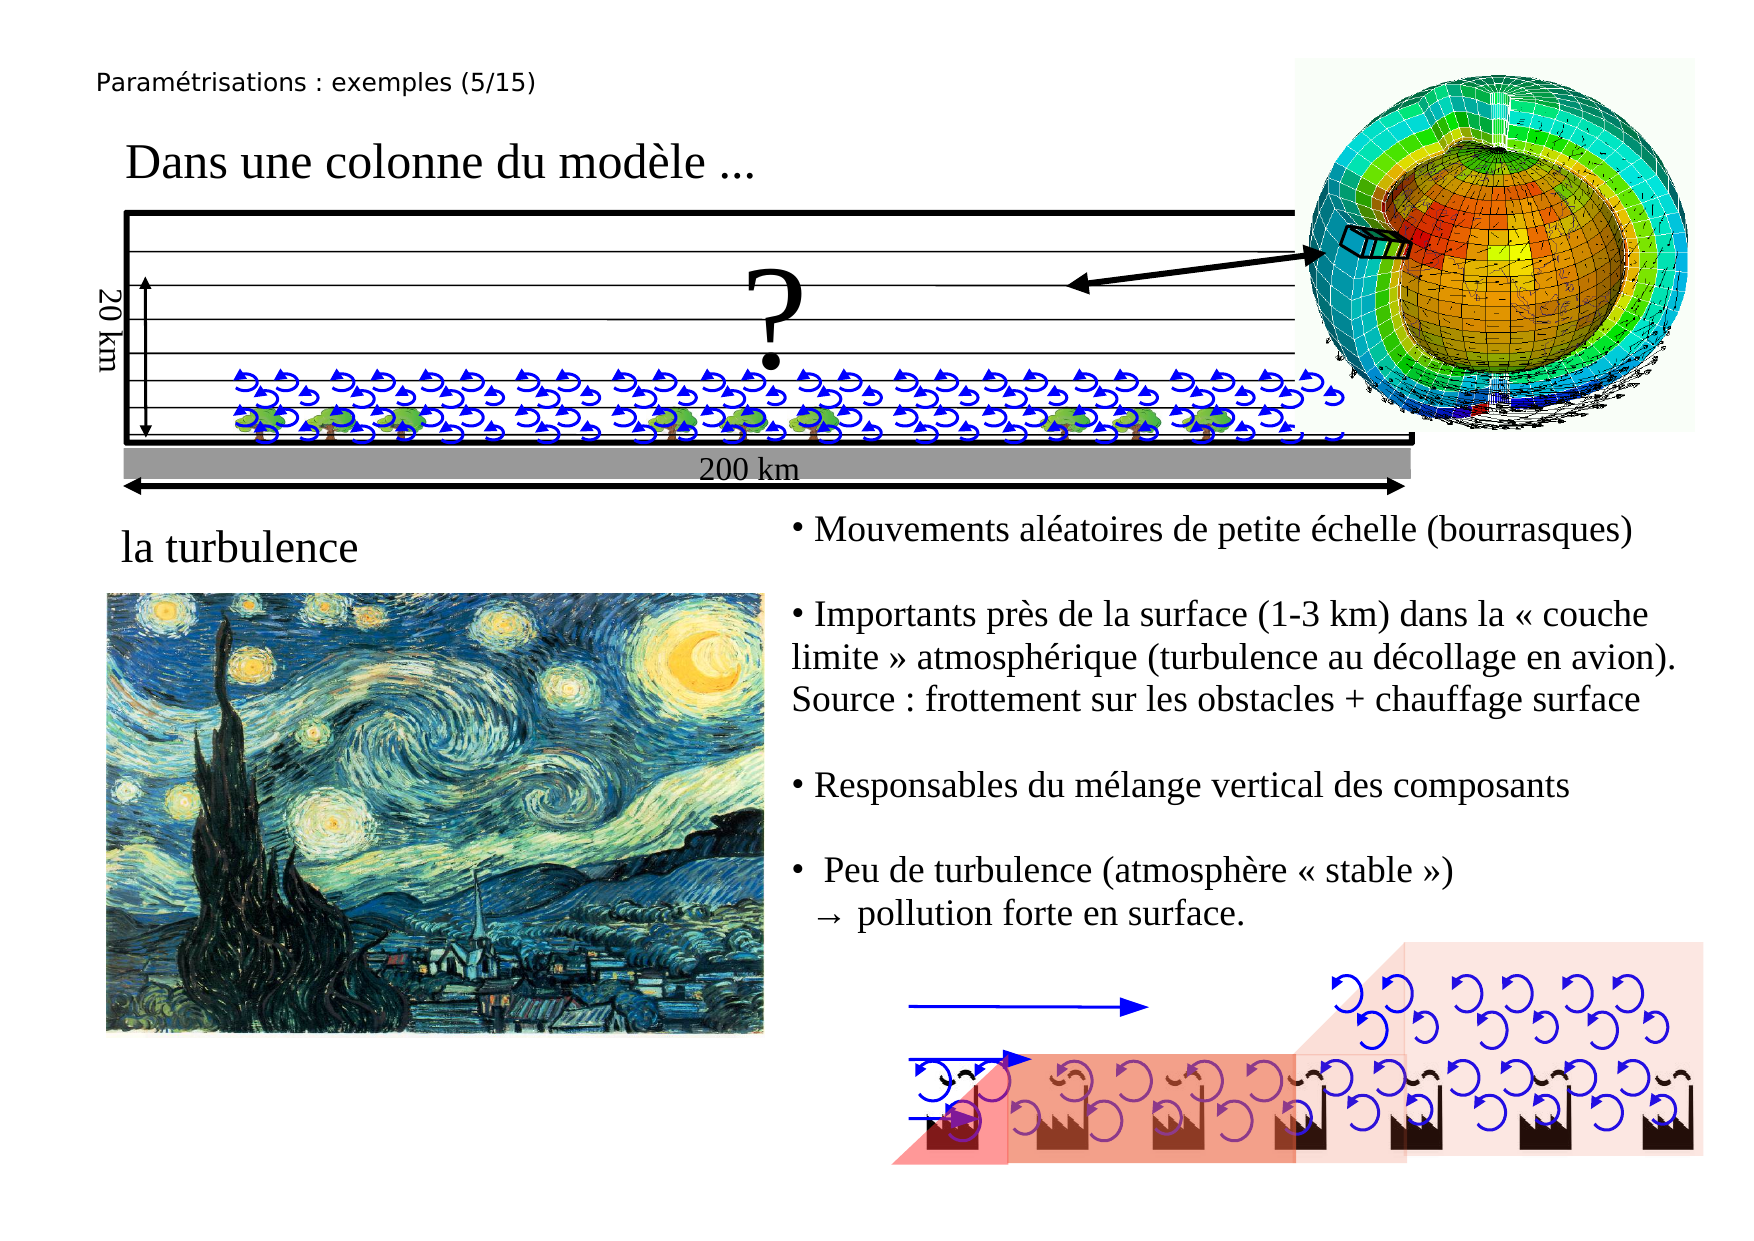

Paramétrisations : exemples (5/15)
Dans une colonne du modèle ...‏
?
20 km
200 km
 Mouvements aléatoires de petite échelle (bourrasques)
 Importants près de la surface (1-3 km) dans la « couche limite » atmosphérique (turbulence au décollage en avion).
Source : frottement sur les obstacles + chauffage surface
 Responsables du mélange vertical des composants
 Peu de turbulence (atmosphère « stable »)
 → pollution forte en surface.
la turbulence